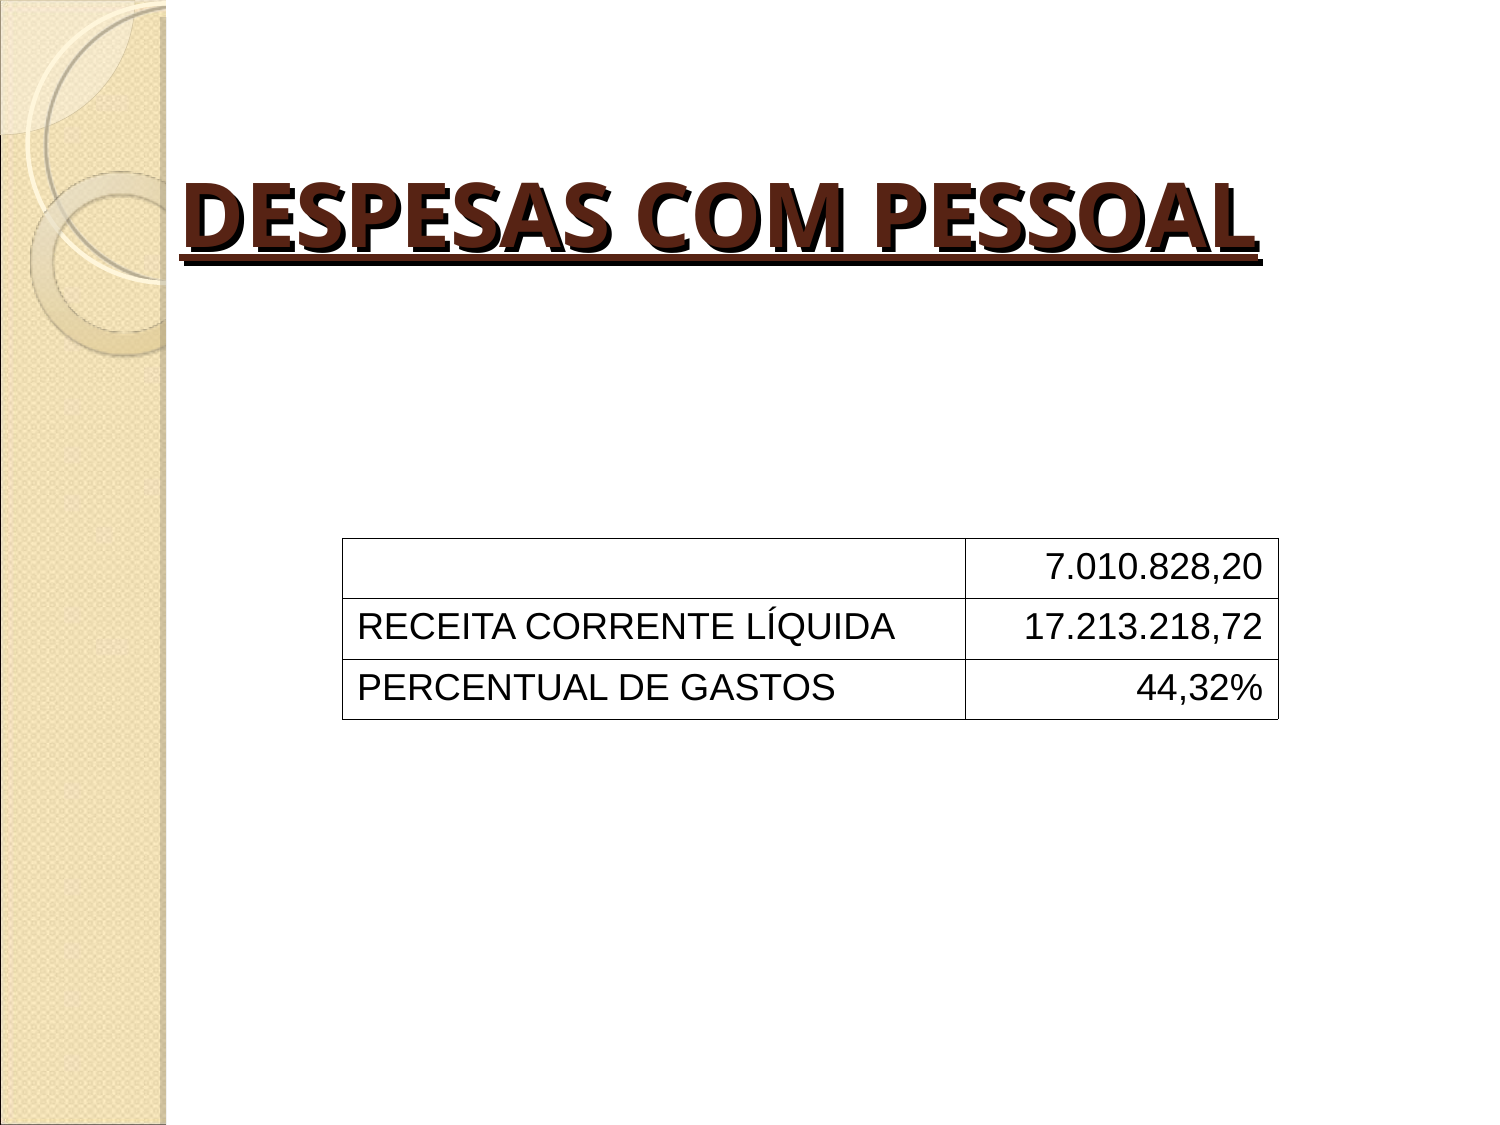

DESPESAS COM PESSOAL
| DESPESA COM PESSOAL | 7.010.828,20 |
| --- | --- |
| RECEITA CORRENTE LÍQUIDA | 17.213.218,72 |
| PERCENTUAL DE GASTOS | 44,32% |